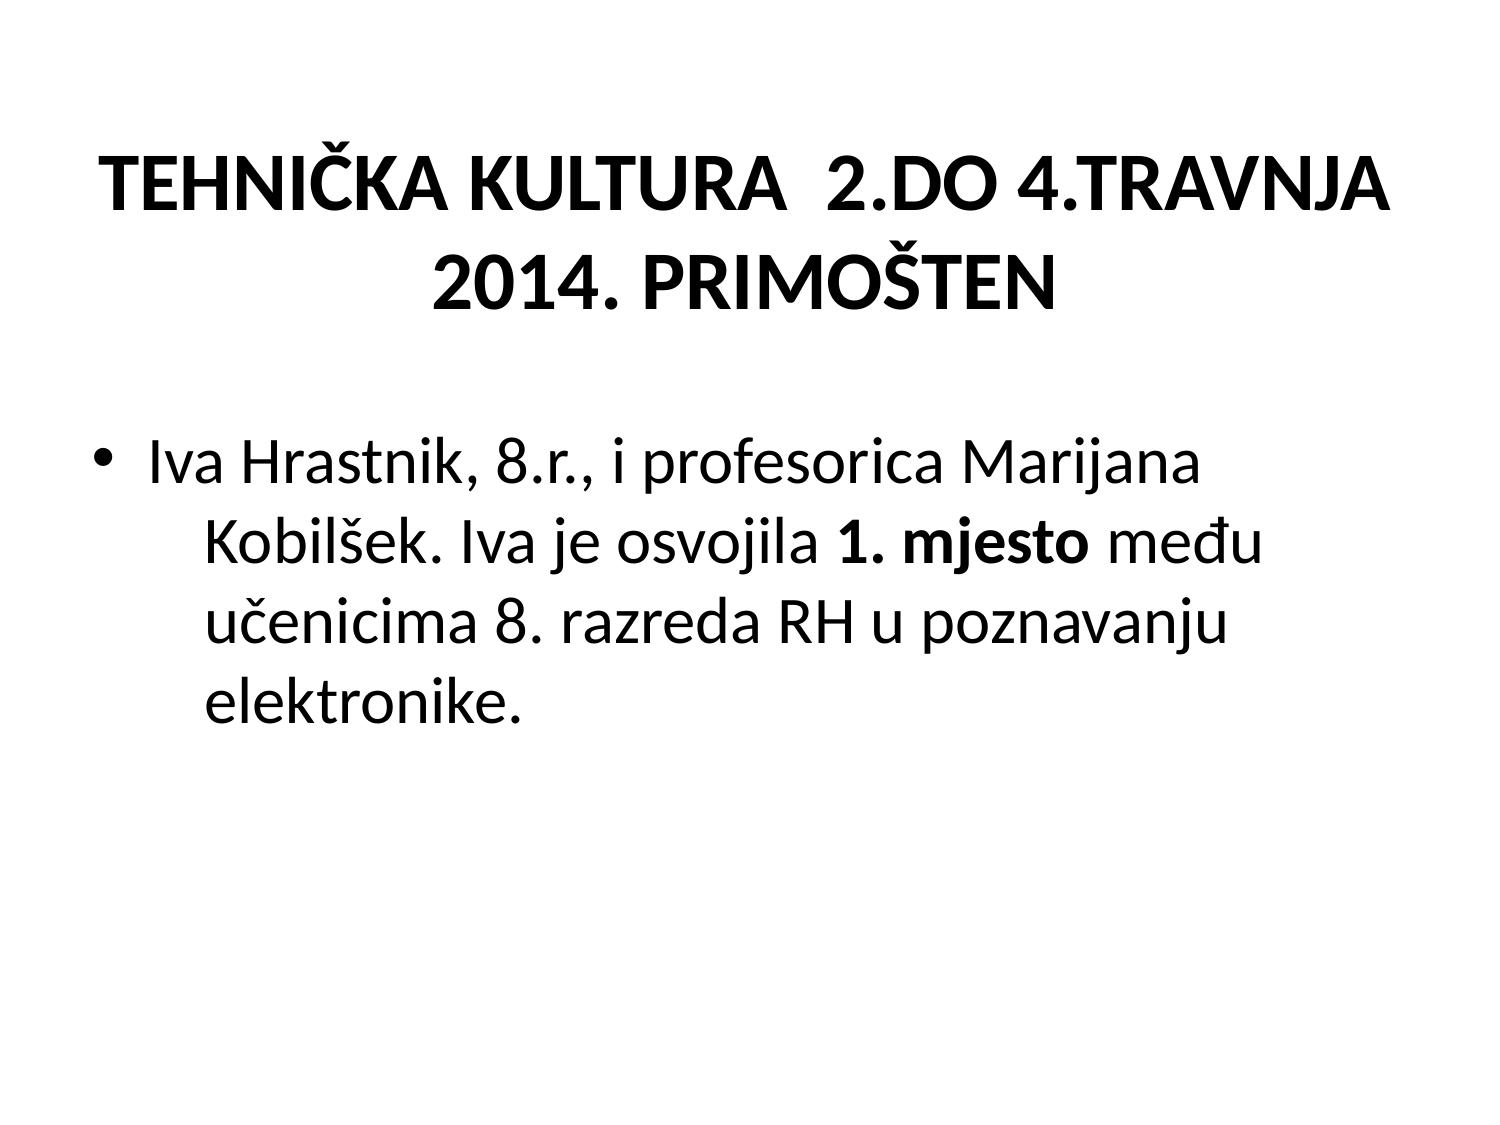

# TEHNIČKA KULTURA 2.DO 4.TRAVNJA 2014. PRIMOŠTEN
Iva Hrastnik, 8.r., i profesorica Marijana Kobilšek. Iva je osvojila 1. mjesto među učenicima 8. razreda RH u poznavanju elektronike.